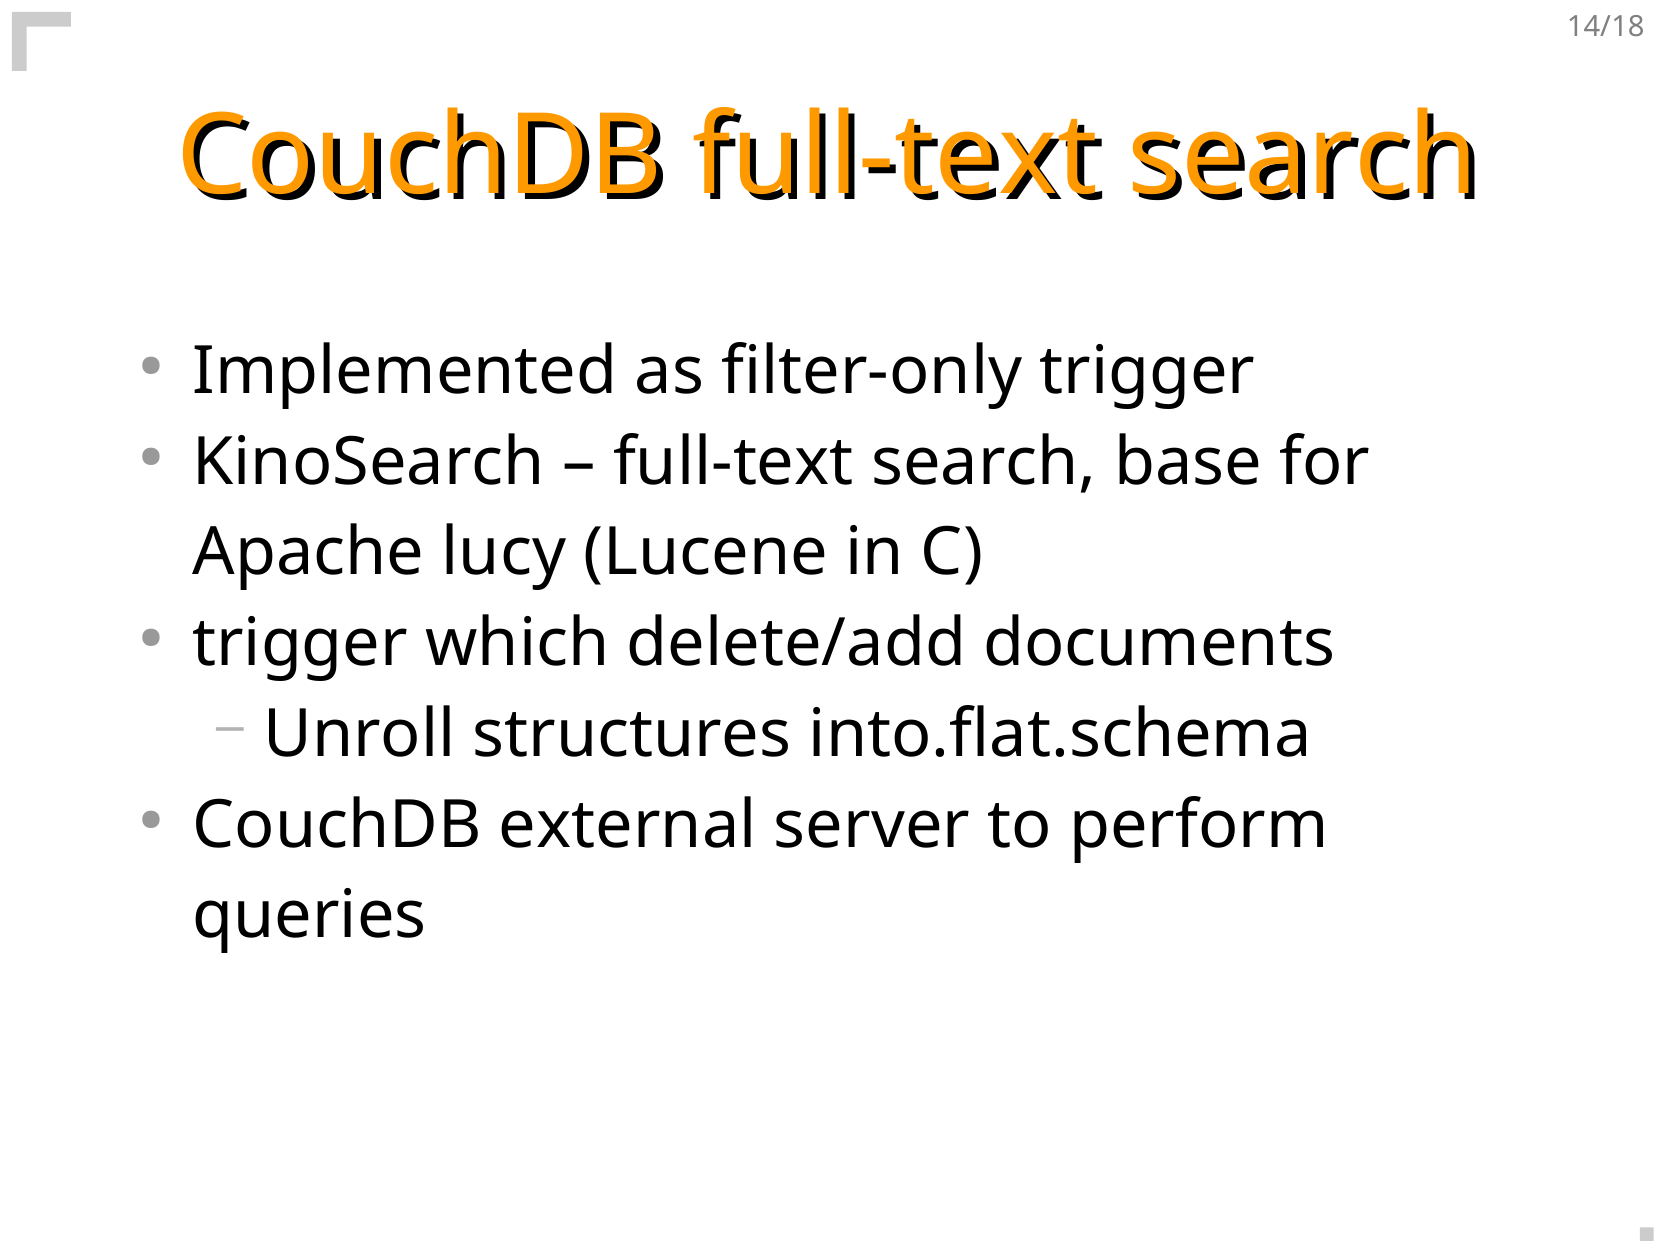

# CouchDB full-text search
Implemented as filter-only trigger
KinoSearch – full-text search, base for Apache lucy (Lucene in C)
trigger which delete/add documents
Unroll structures into.flat.schema
CouchDB external server to perform queries